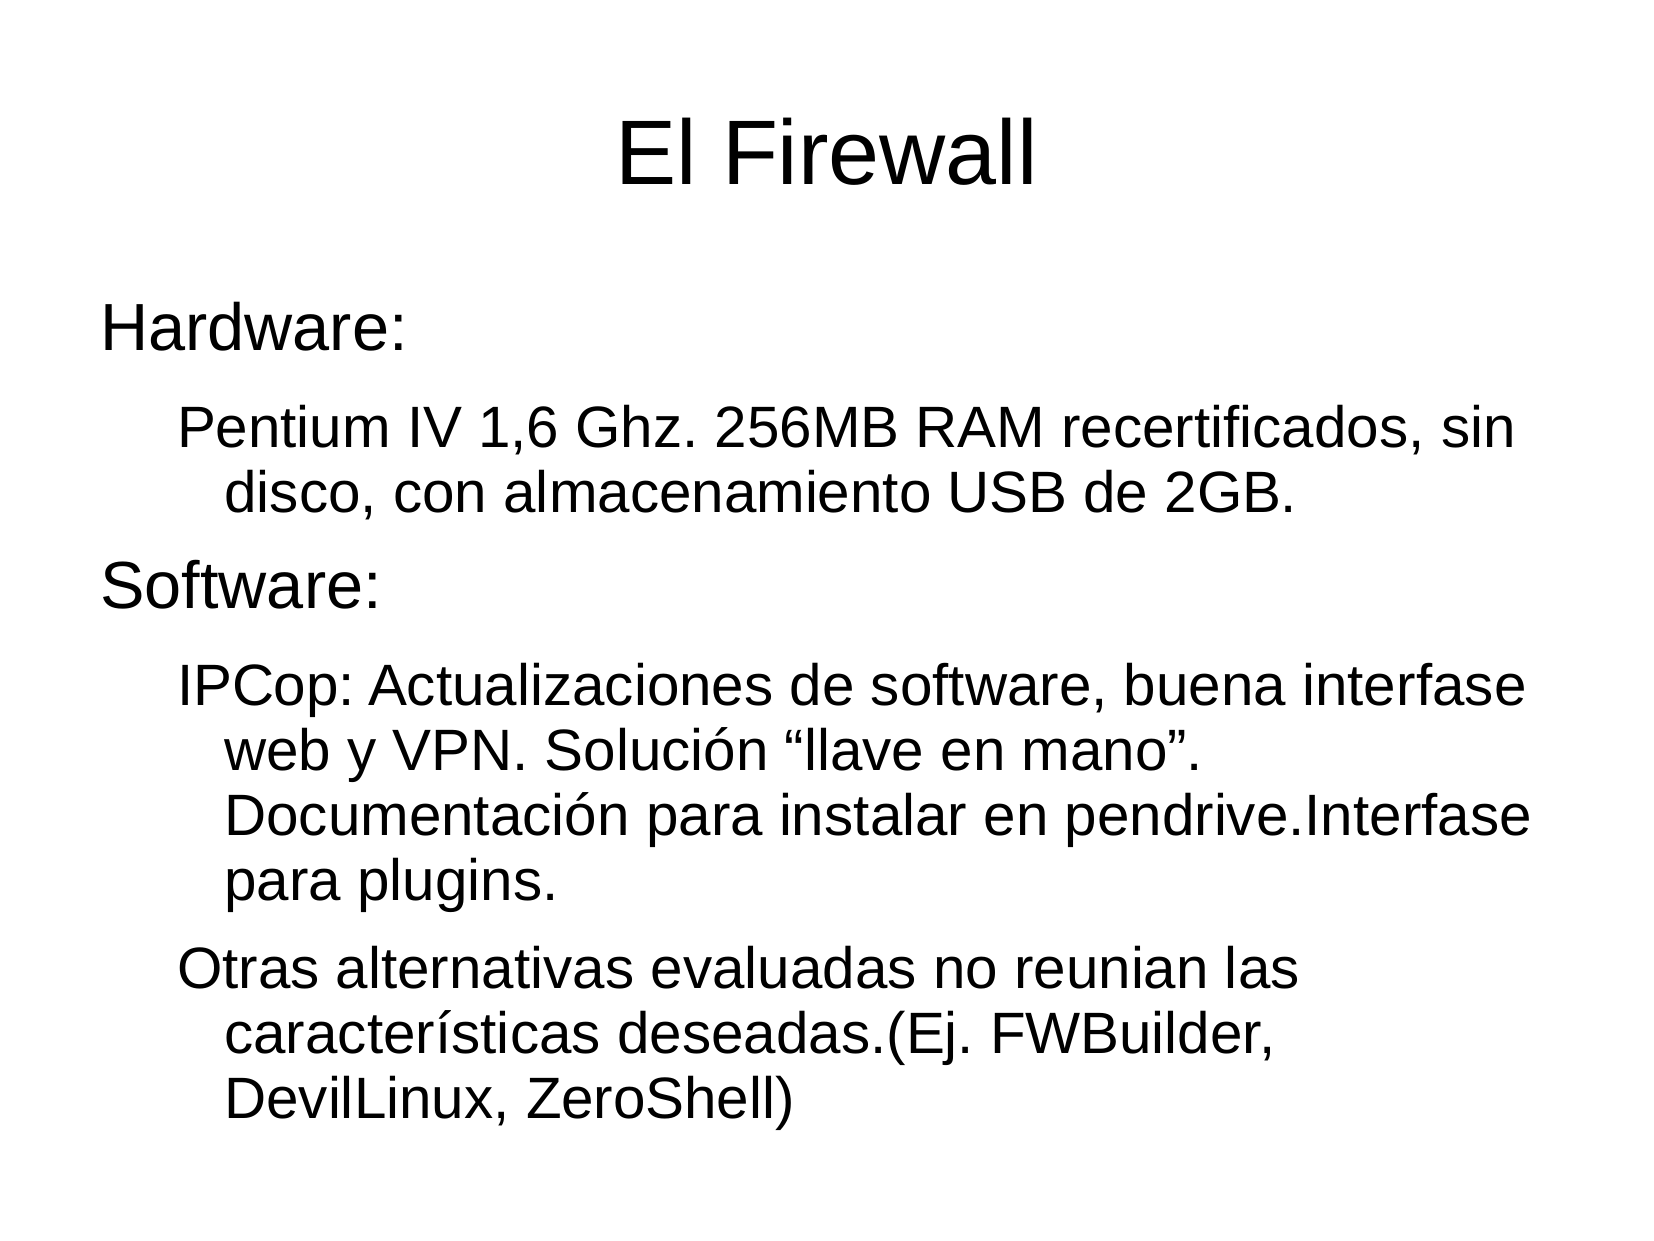

# El Firewall
Hardware:
Pentium IV 1,6 Ghz. 256MB RAM recertificados, sin disco, con almacenamiento USB de 2GB.
Software:
IPCop: Actualizaciones de software, buena interfase web y VPN. Solución “llave en mano”. Documentación para instalar en pendrive.Interfase para plugins.
Otras alternativas evaluadas no reunian las características deseadas.(Ej. FWBuilder, DevilLinux, ZeroShell)